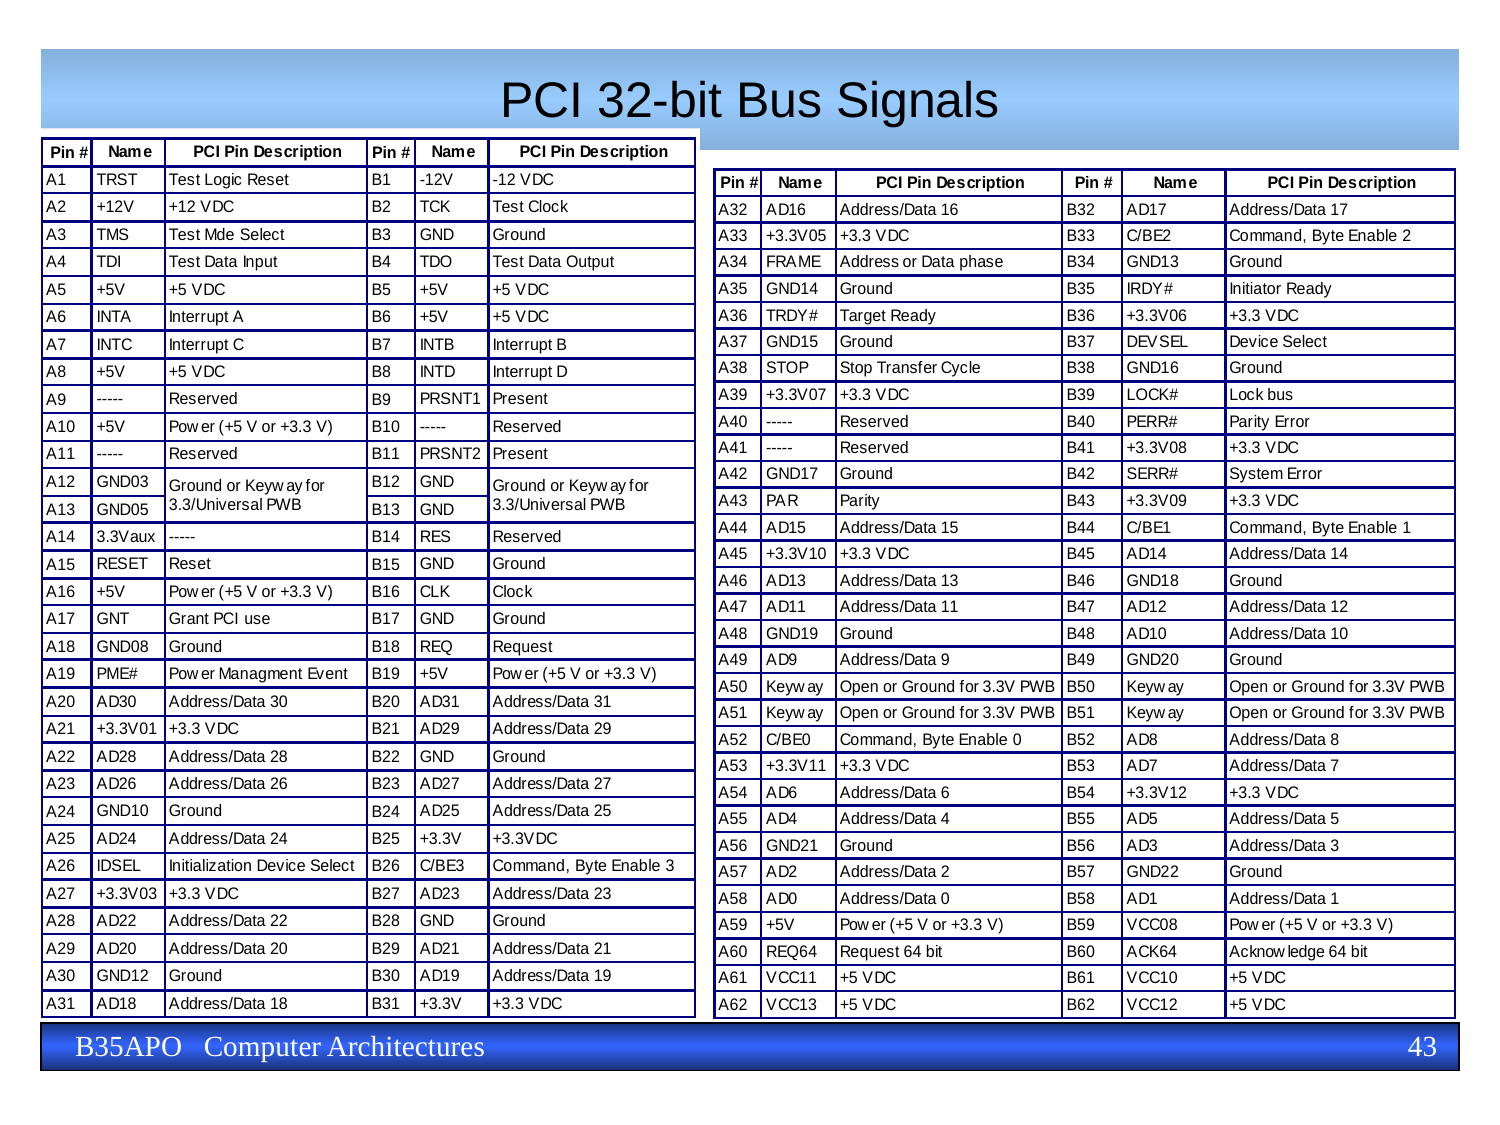

# PCI 32-bit Bus Signals
B35APO Computer Architectures
43